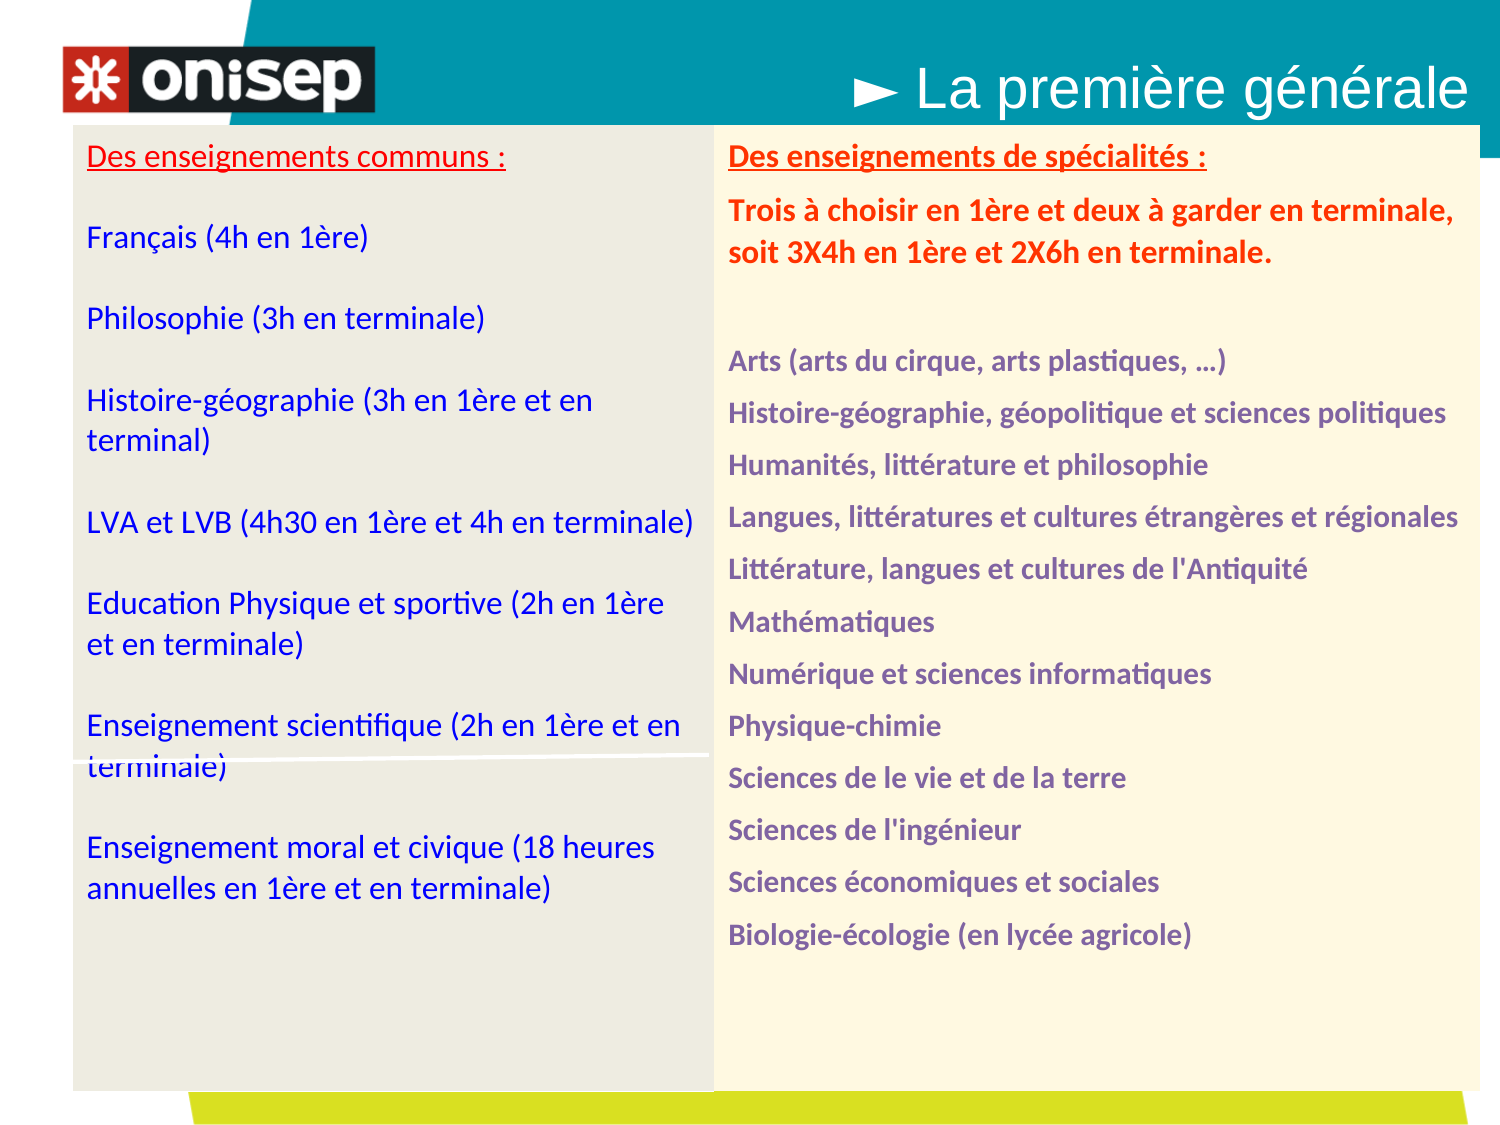

► La première générale
| Des enseignements communs : Français (4h en 1ère) Philosophie (3h en terminale) Histoire-géographie (3h en 1ère et en terminal) LVA et LVB (4h30 en 1ère et 4h en terminale) Education Physique et sportive (2h en 1ère et en terminale) Enseignement scientifique (2h en 1ère et en terminale) Enseignement moral et civique (18 heures annuelles en 1ère et en terminale) | Des enseignements de spécialités : Trois à choisir en 1ère et deux à garder en terminale, soit 3X4h en 1ère et 2X6h en terminale. Arts (arts du cirque, arts plastiques, …) Histoire-géographie, géopolitique et sciences politiques Humanités, littérature et philosophie Langues, littératures et cultures étrangères et régionales Littérature, langues et cultures de l'Antiquité Mathématiques Numérique et sciences informatiques Physique-chimie Sciences de le vie et de la terre Sciences de l'ingénieur Sciences économiques et sociales Biologie-écologie (en lycée agricole) |
| --- | --- |